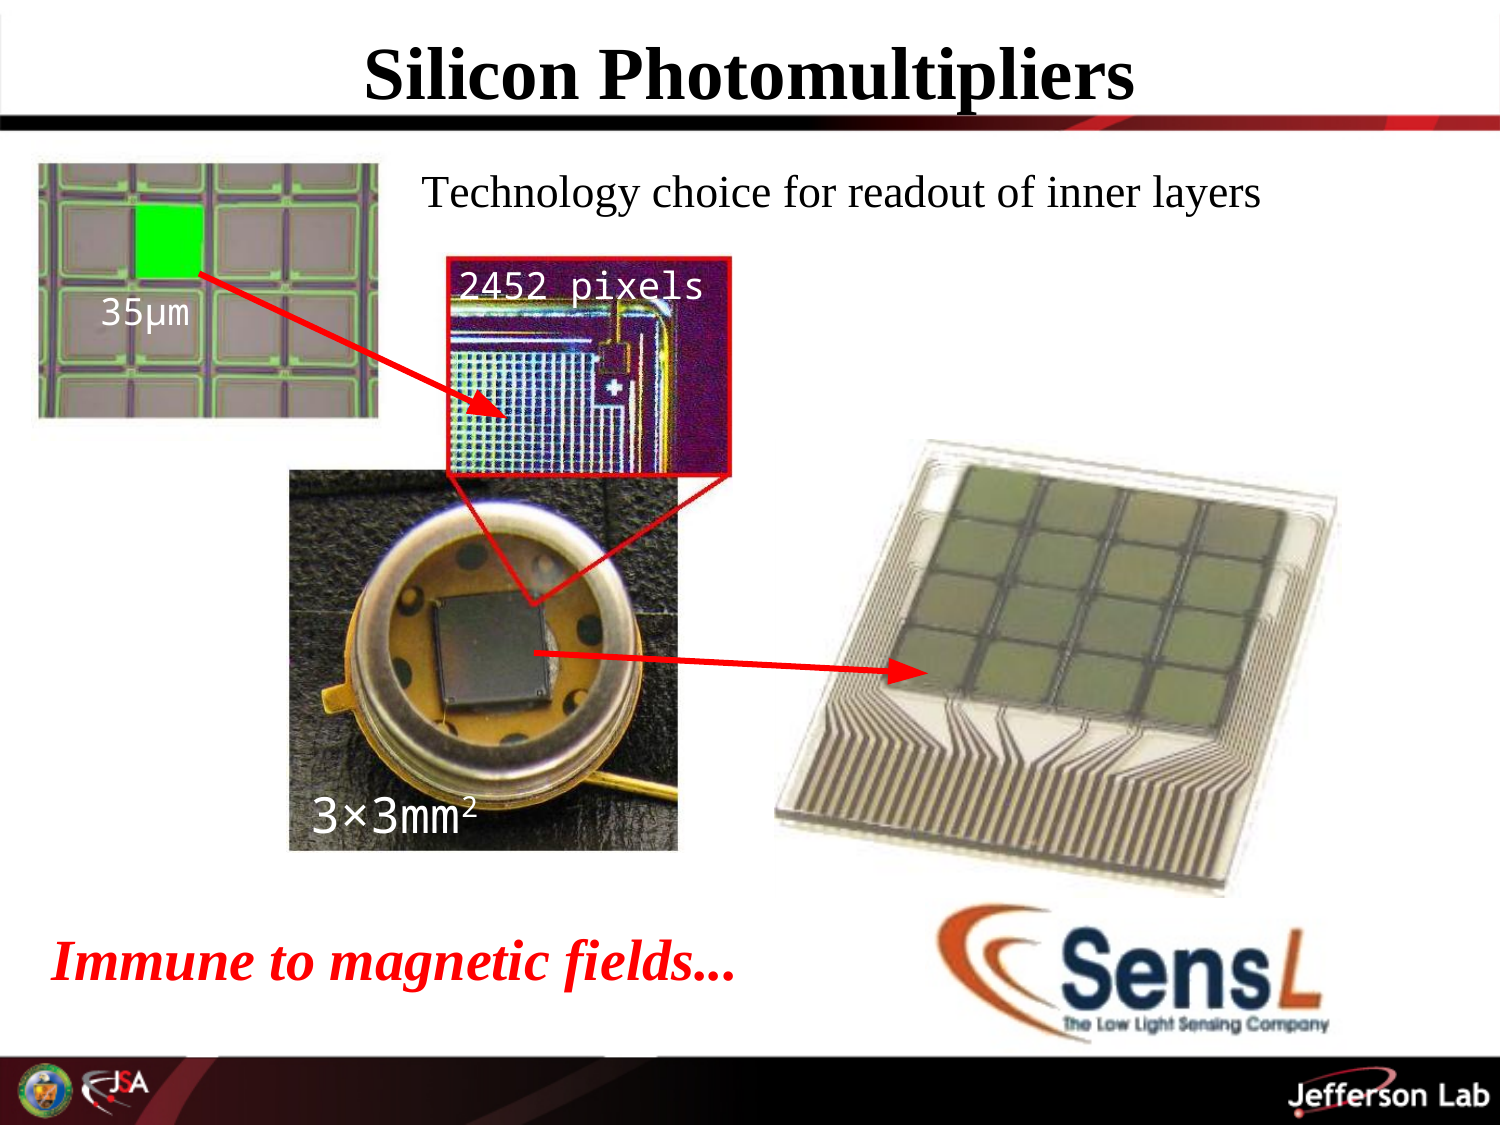

# Silicon Photomultipliers
 Technology choice for readout of inner layers
2452 pixels
35µm
3×3mm2
Immune to magnetic fields...